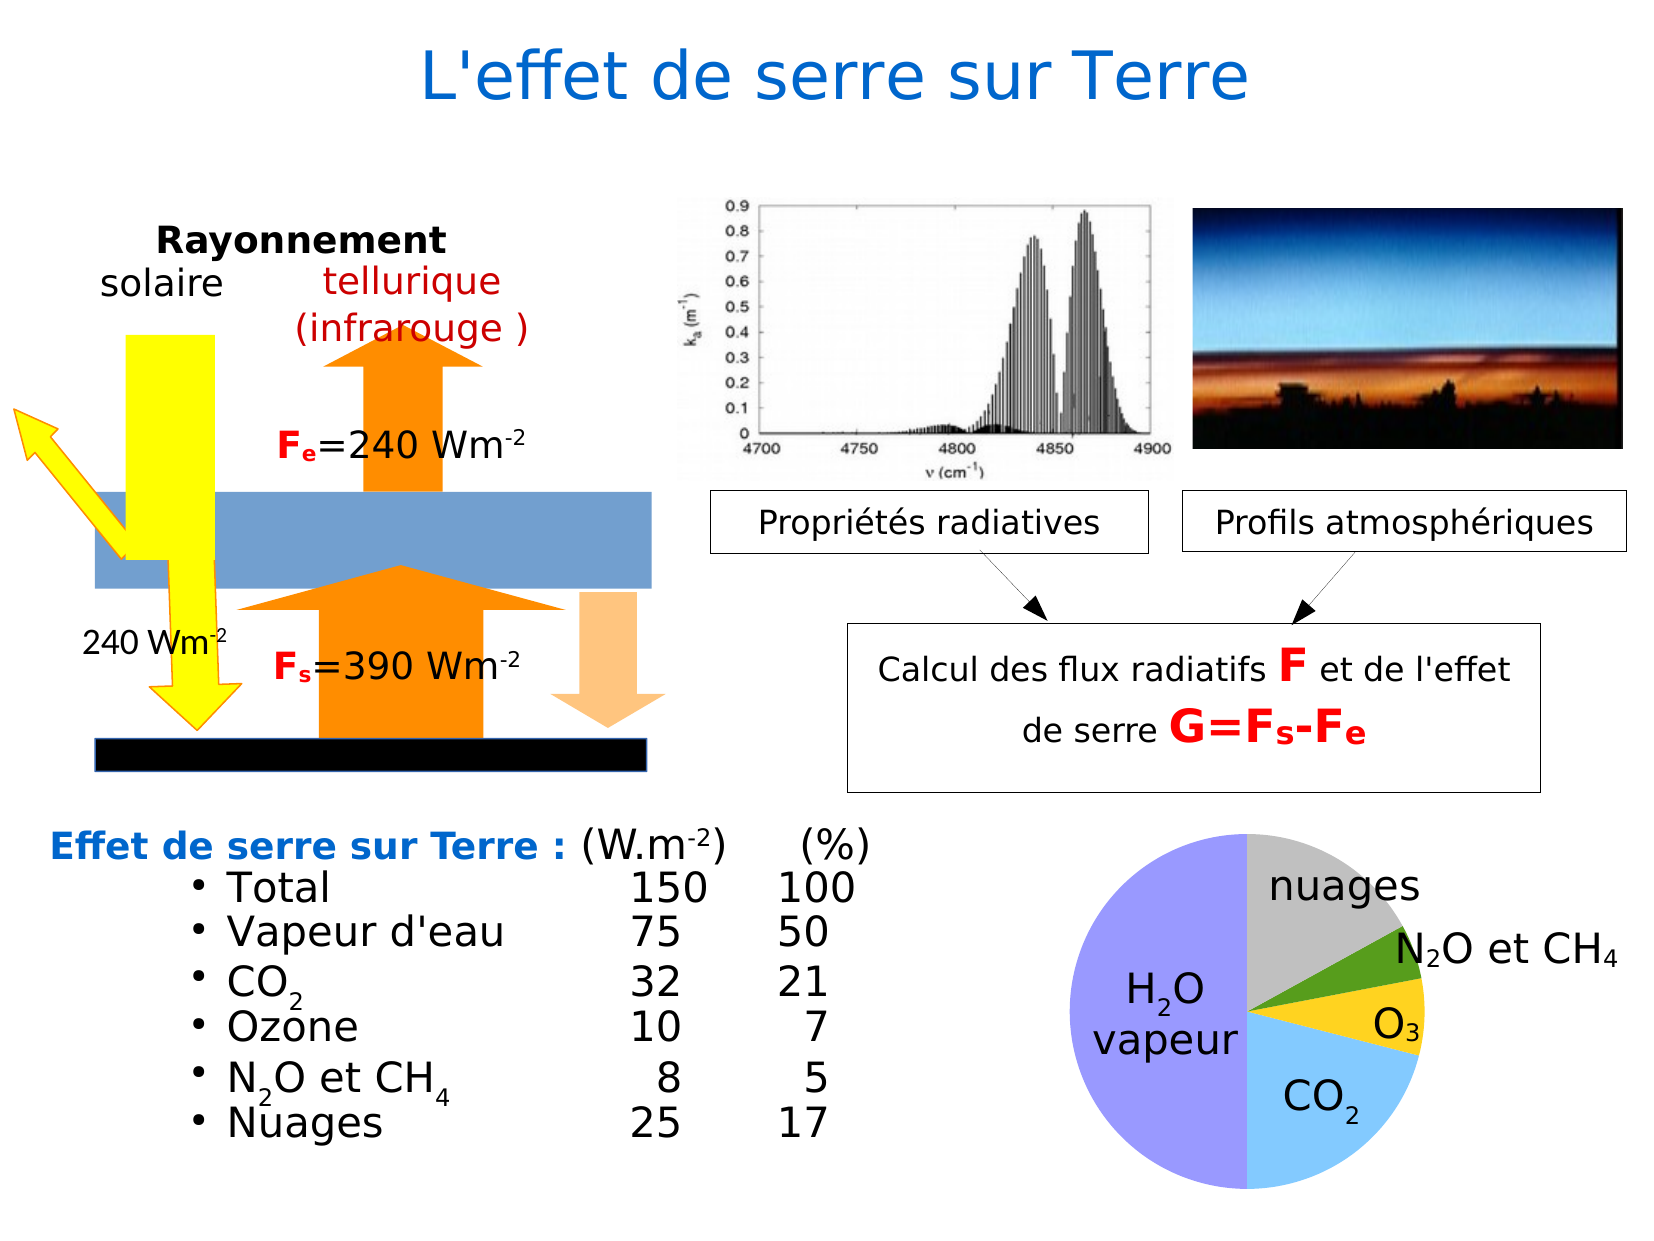

L'effet de serre sur Terre
Rayonnement
tellurique
(infrarouge )
solaire
Fe=240 Wm-2
240 Wm-2
Fs=390 Wm-2
Profils atmosphériques
Propriétés radiatives
Calcul des flux radiatifs F et de l'effet de serre G=Fs-Fe
Effet de serre sur Terre : (W.m-2)	(%)
Total 	150 	100
Vapeur d'eau		75		50
CO2 					32		21
Ozone 				10		 7
N2O et CH4			 8		 5
Nuages				25		17
### Chart
| Category | 3 colonne |
|---|---|
| None | 50.0 |
| None | 21.0 |
| None | 7.0 |
| None | 5.0 |
| None | 17.0 |nuages
N2O et CH4
H2O
vapeur
O3
CO2